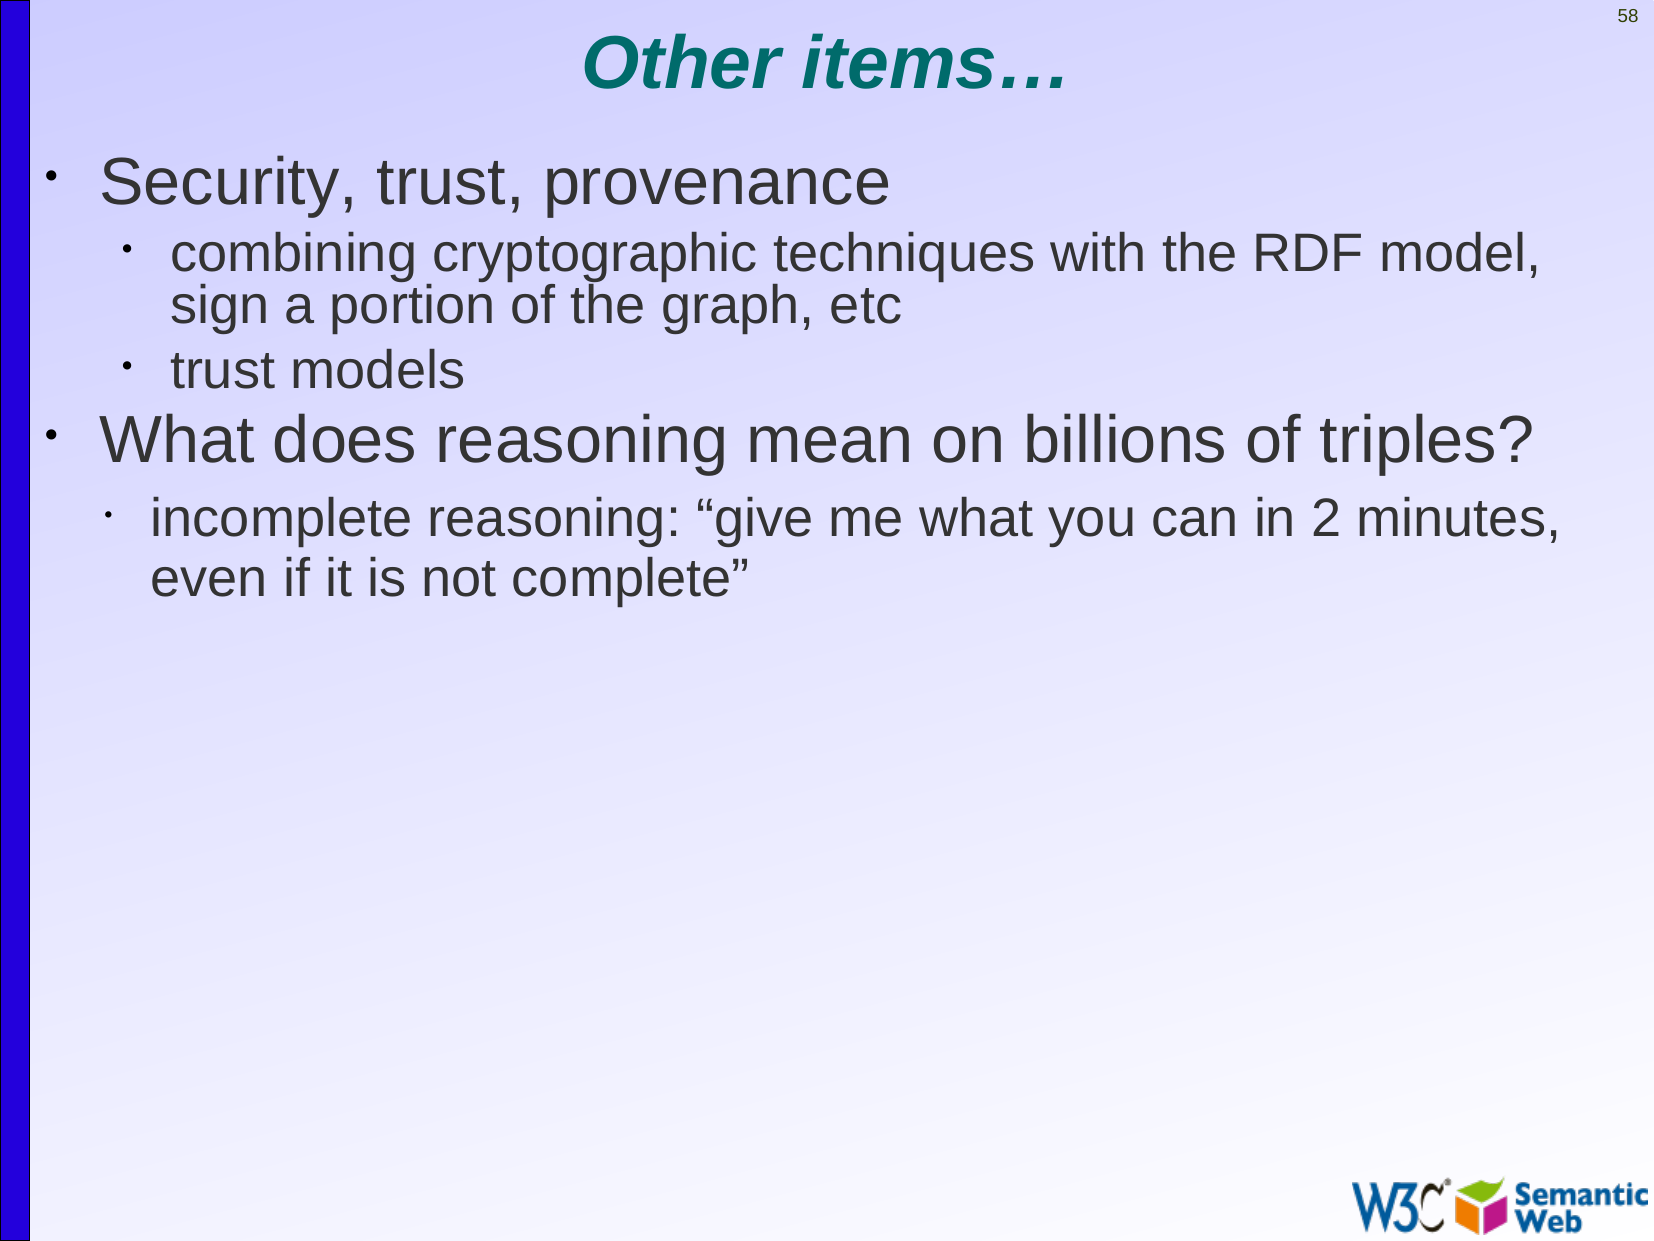

# Other items…
Security, trust, provenance
combining cryptographic techniques with the RDF model, sign a portion of the graph, etc
trust models
What does reasoning mean on billions of triples?
incomplete reasoning: “give me what you can in 2 minutes, even if it is not complete”